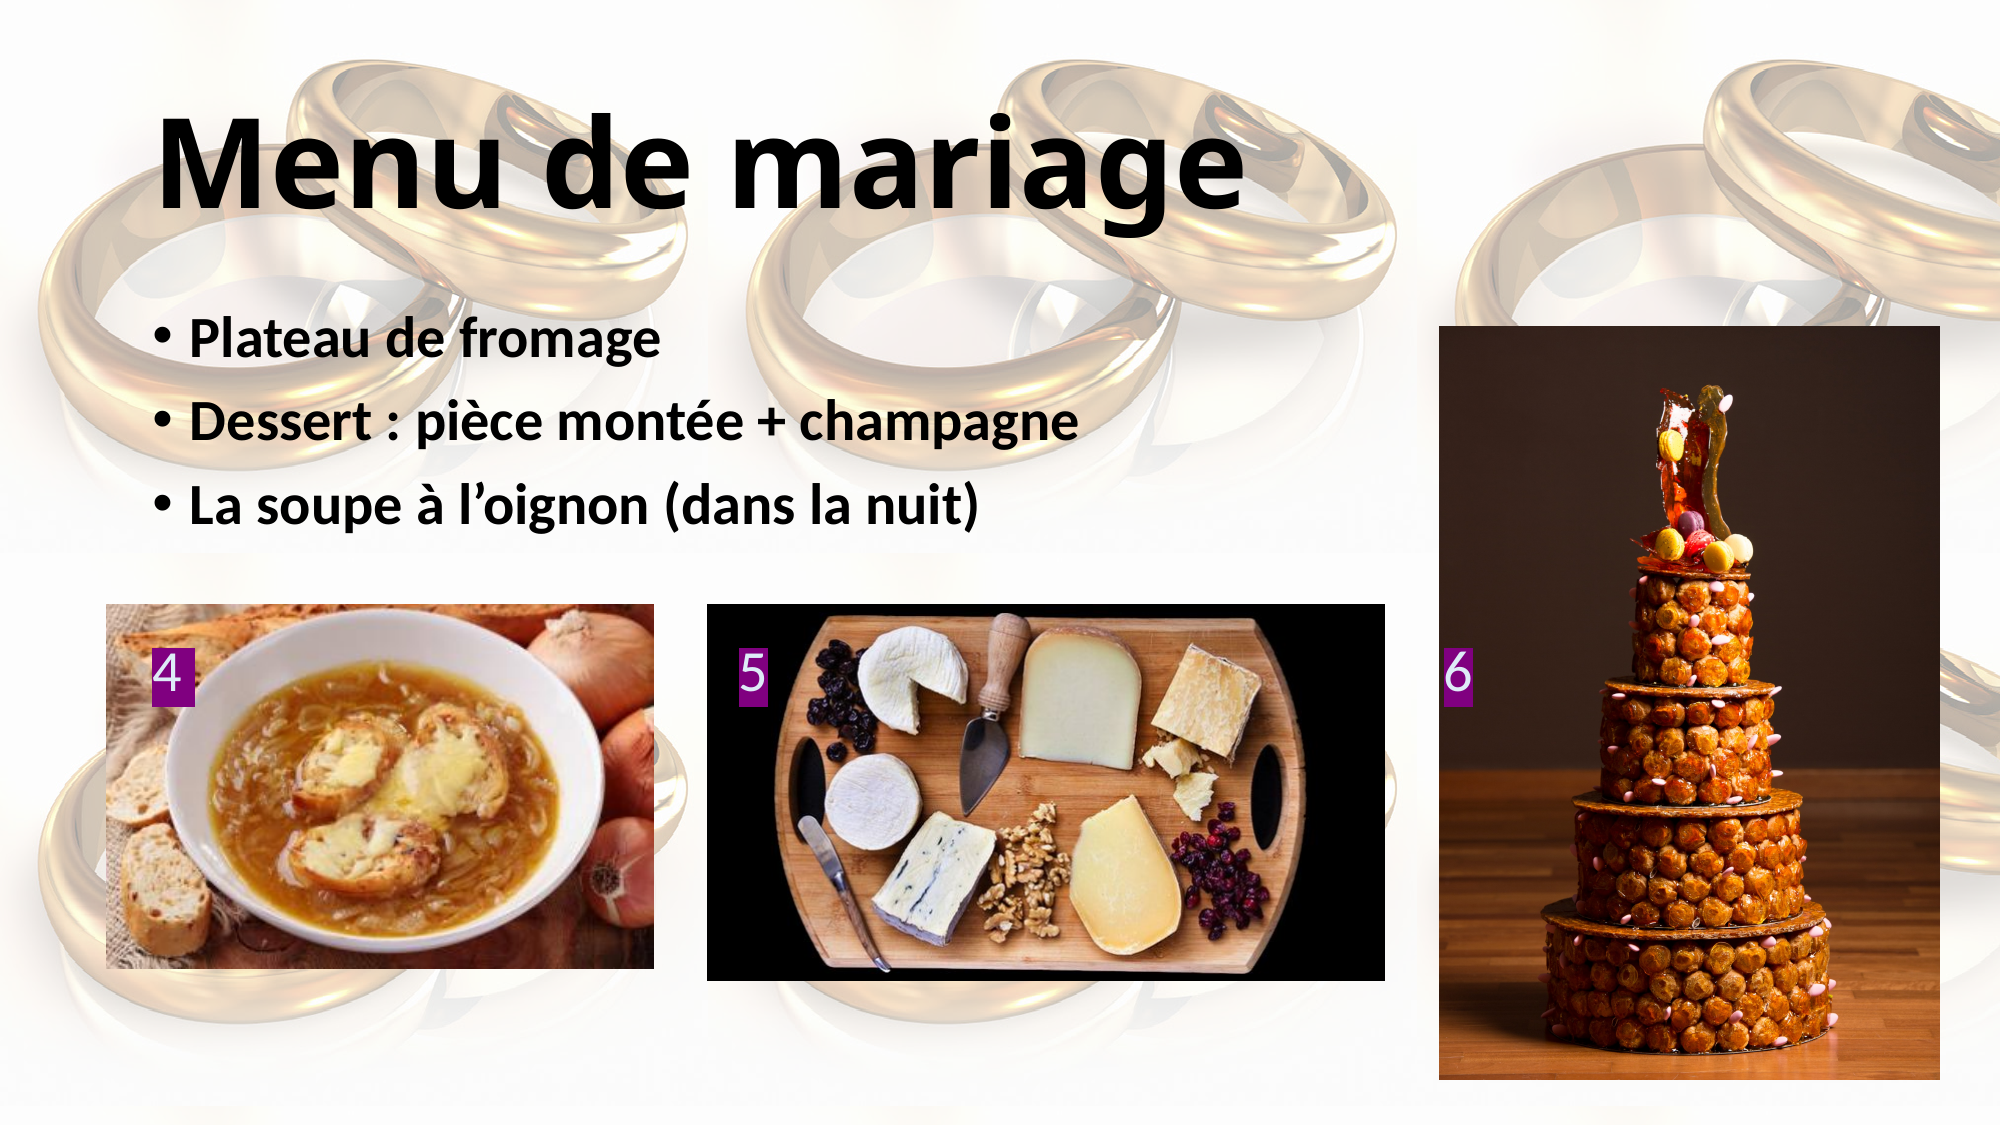

# Menu de mariage
Plateau de fromage
Dessert : pièce montée + champagne
La soupe à l’oignon (dans la nuit)
4 5 6